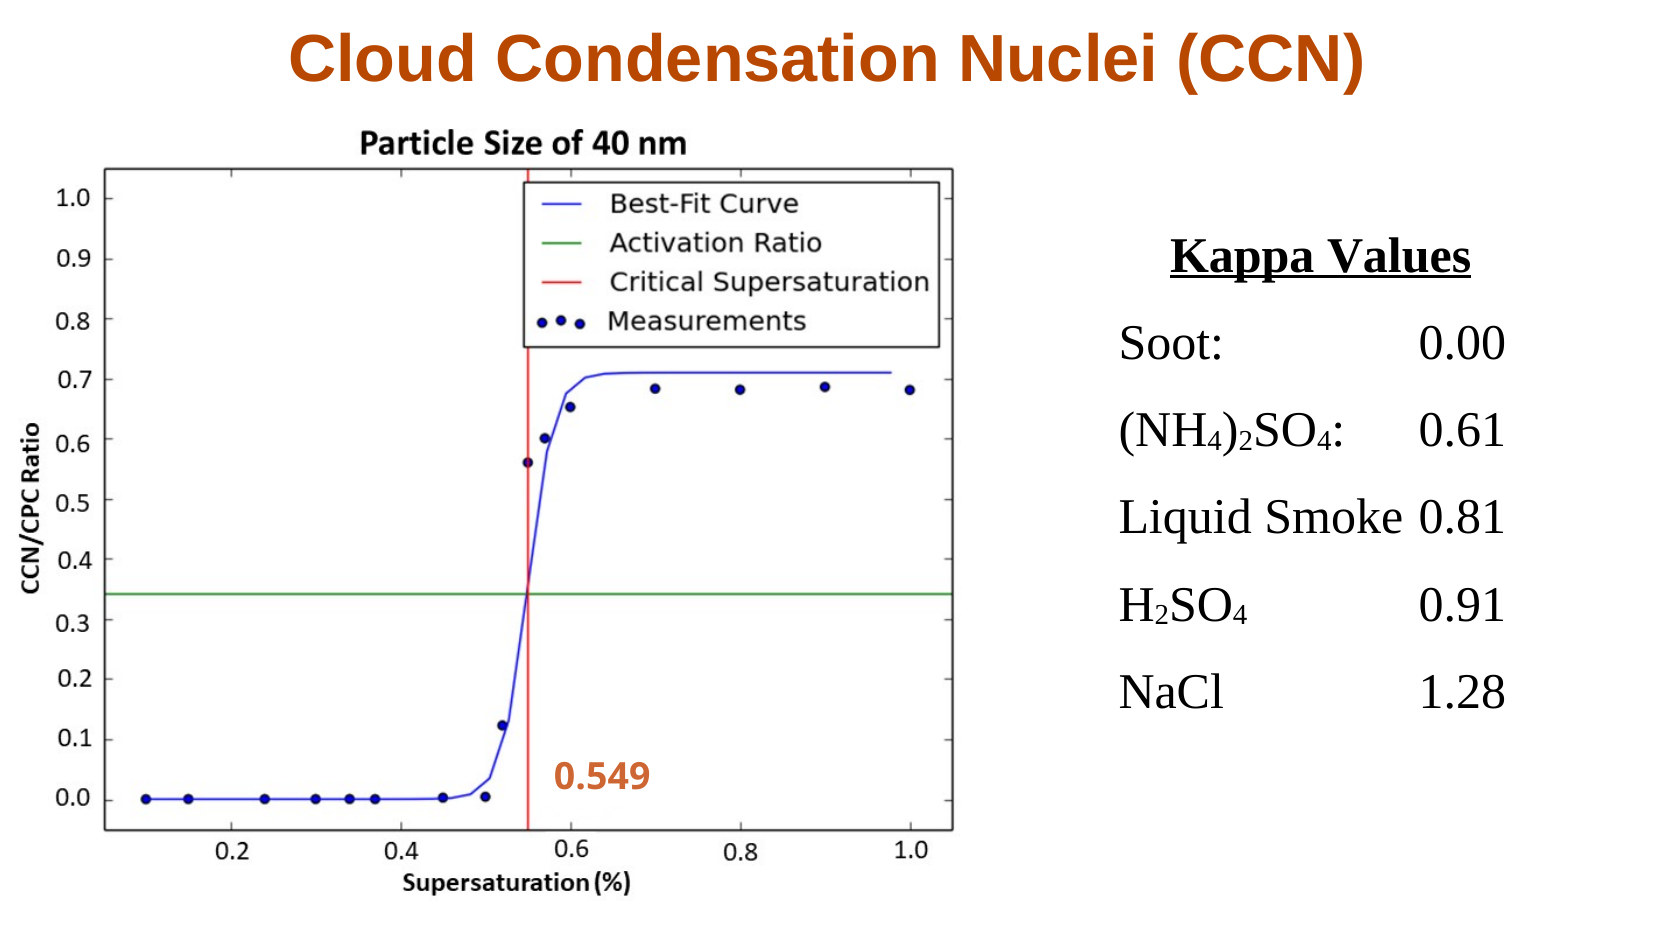

Cloud Condensation Nuclei (CCN)
Kappa Values
Soot:			0.00
(NH4)2SO4:	0.61
Liquid Smoke	0.81
H2SO4			0.91
NaCl			1.28
0.549
| | | | | | | |
| --- | --- | --- | --- | --- | --- | --- |
| | | | | | | |